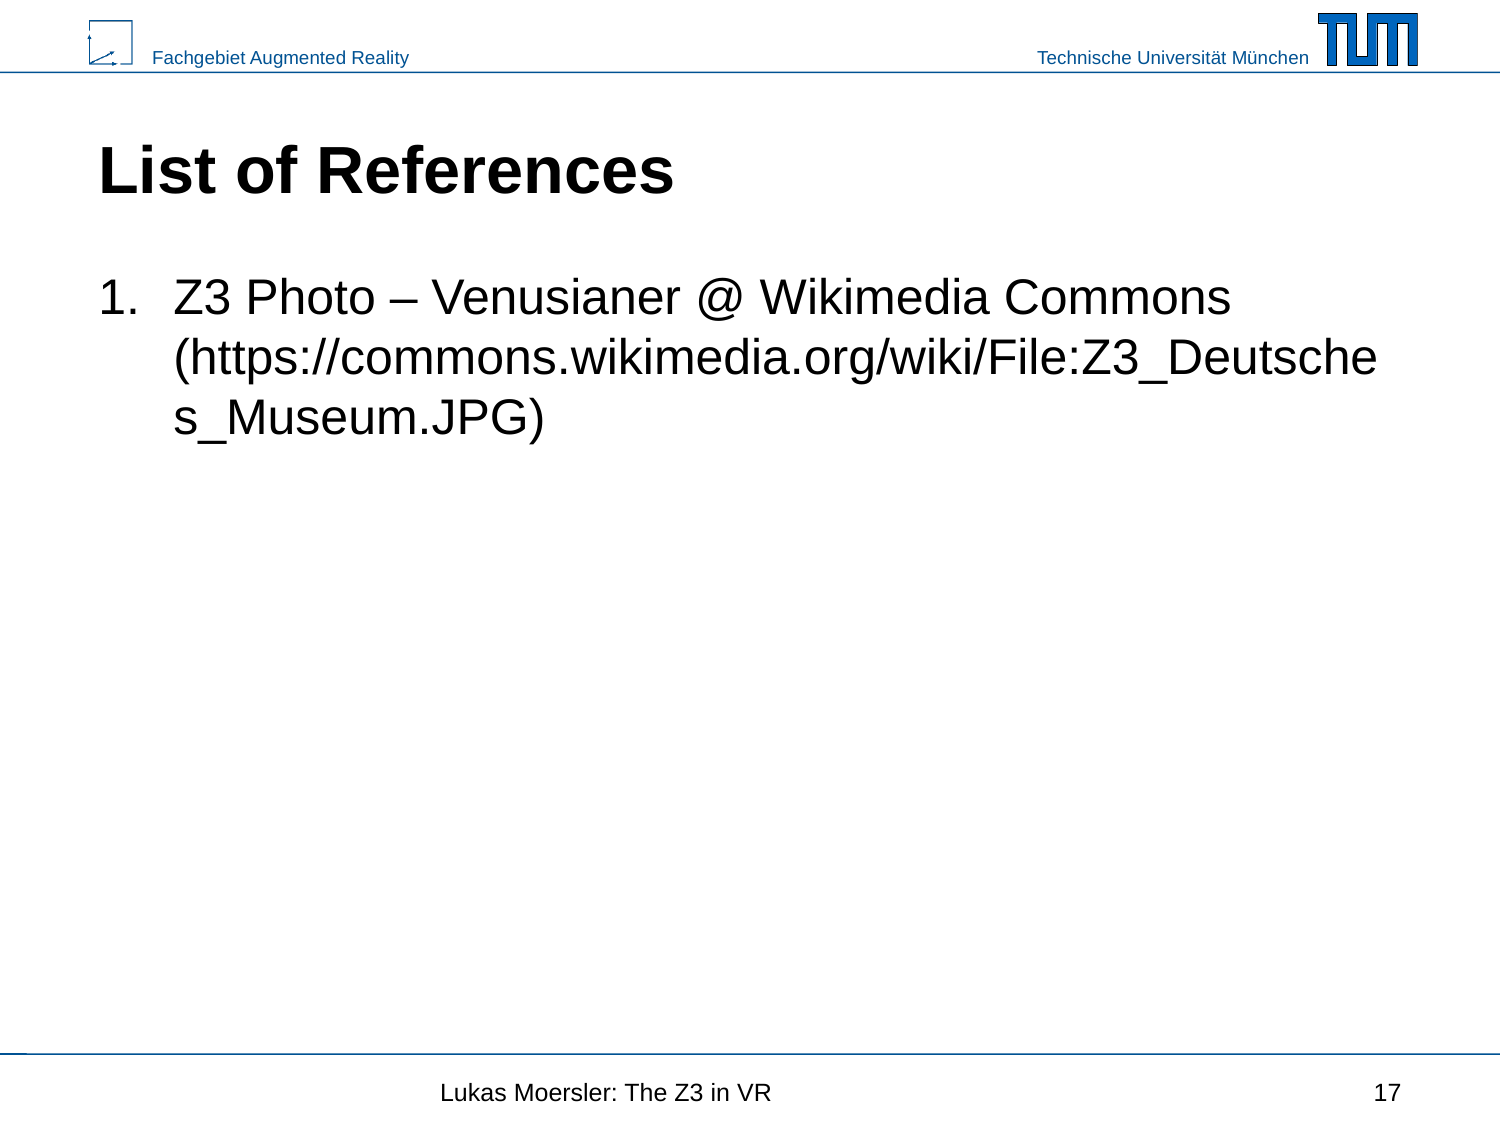

# List of References
Z3 Photo – Venusianer @ Wikimedia Commons (https://commons.wikimedia.org/wiki/File:Z3_Deutsches_Museum.JPG)
Lukas Moersler: The Z3 in VR